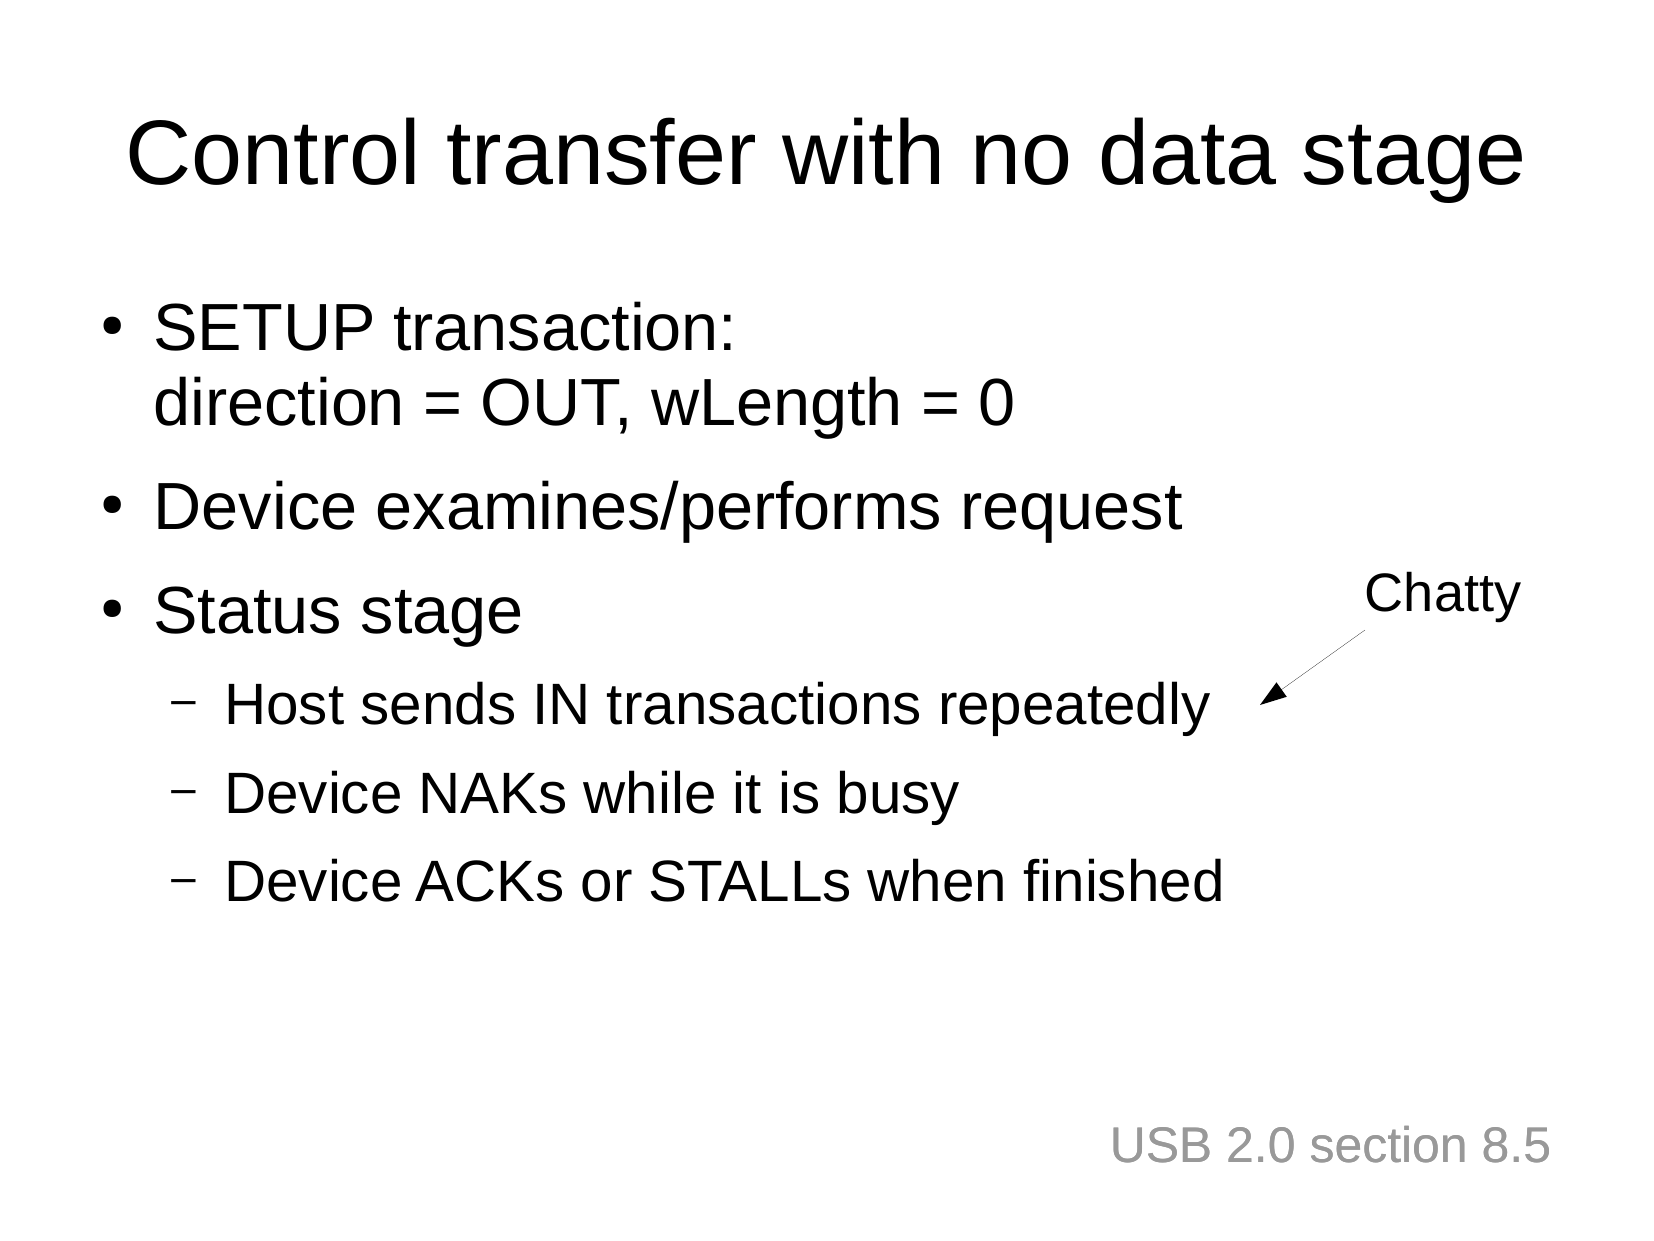

# Control transfer with no data stage
SETUP transaction:
direction = OUT, wLength = 0
Device examines/performs request
Status stage
Host sends IN transactions repeatedly
Device NAKs while it is busy
Device ACKs or STALLs when finished
Chatty
USB 2.0 section 8.5
USB 2.0 section 8.5